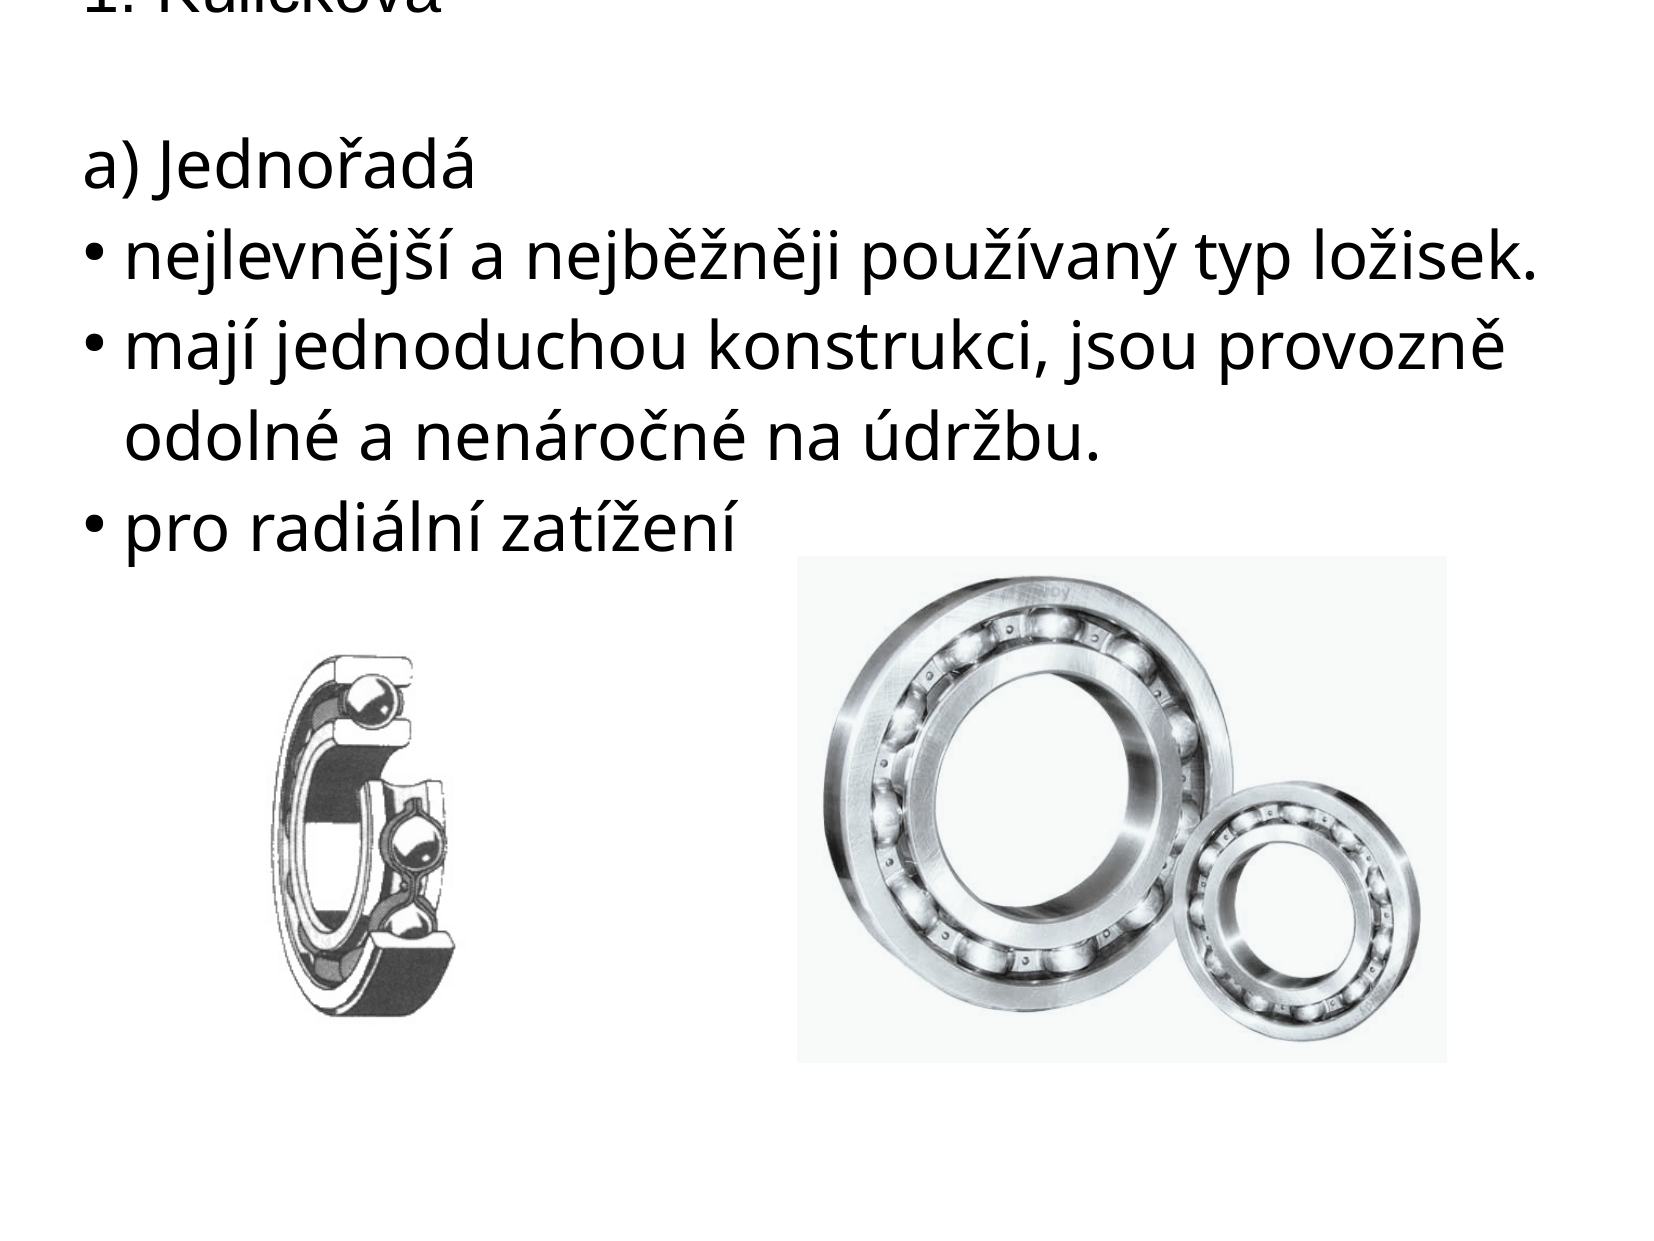

# 1. Kuličková
a) Jednořadá
 nejlevnější a nejběžněji používaný typ ložisek.
 mají jednoduchou konstrukci, jsou provozně
 odolné a nenáročné na údržbu.
 pro radiální zatížení